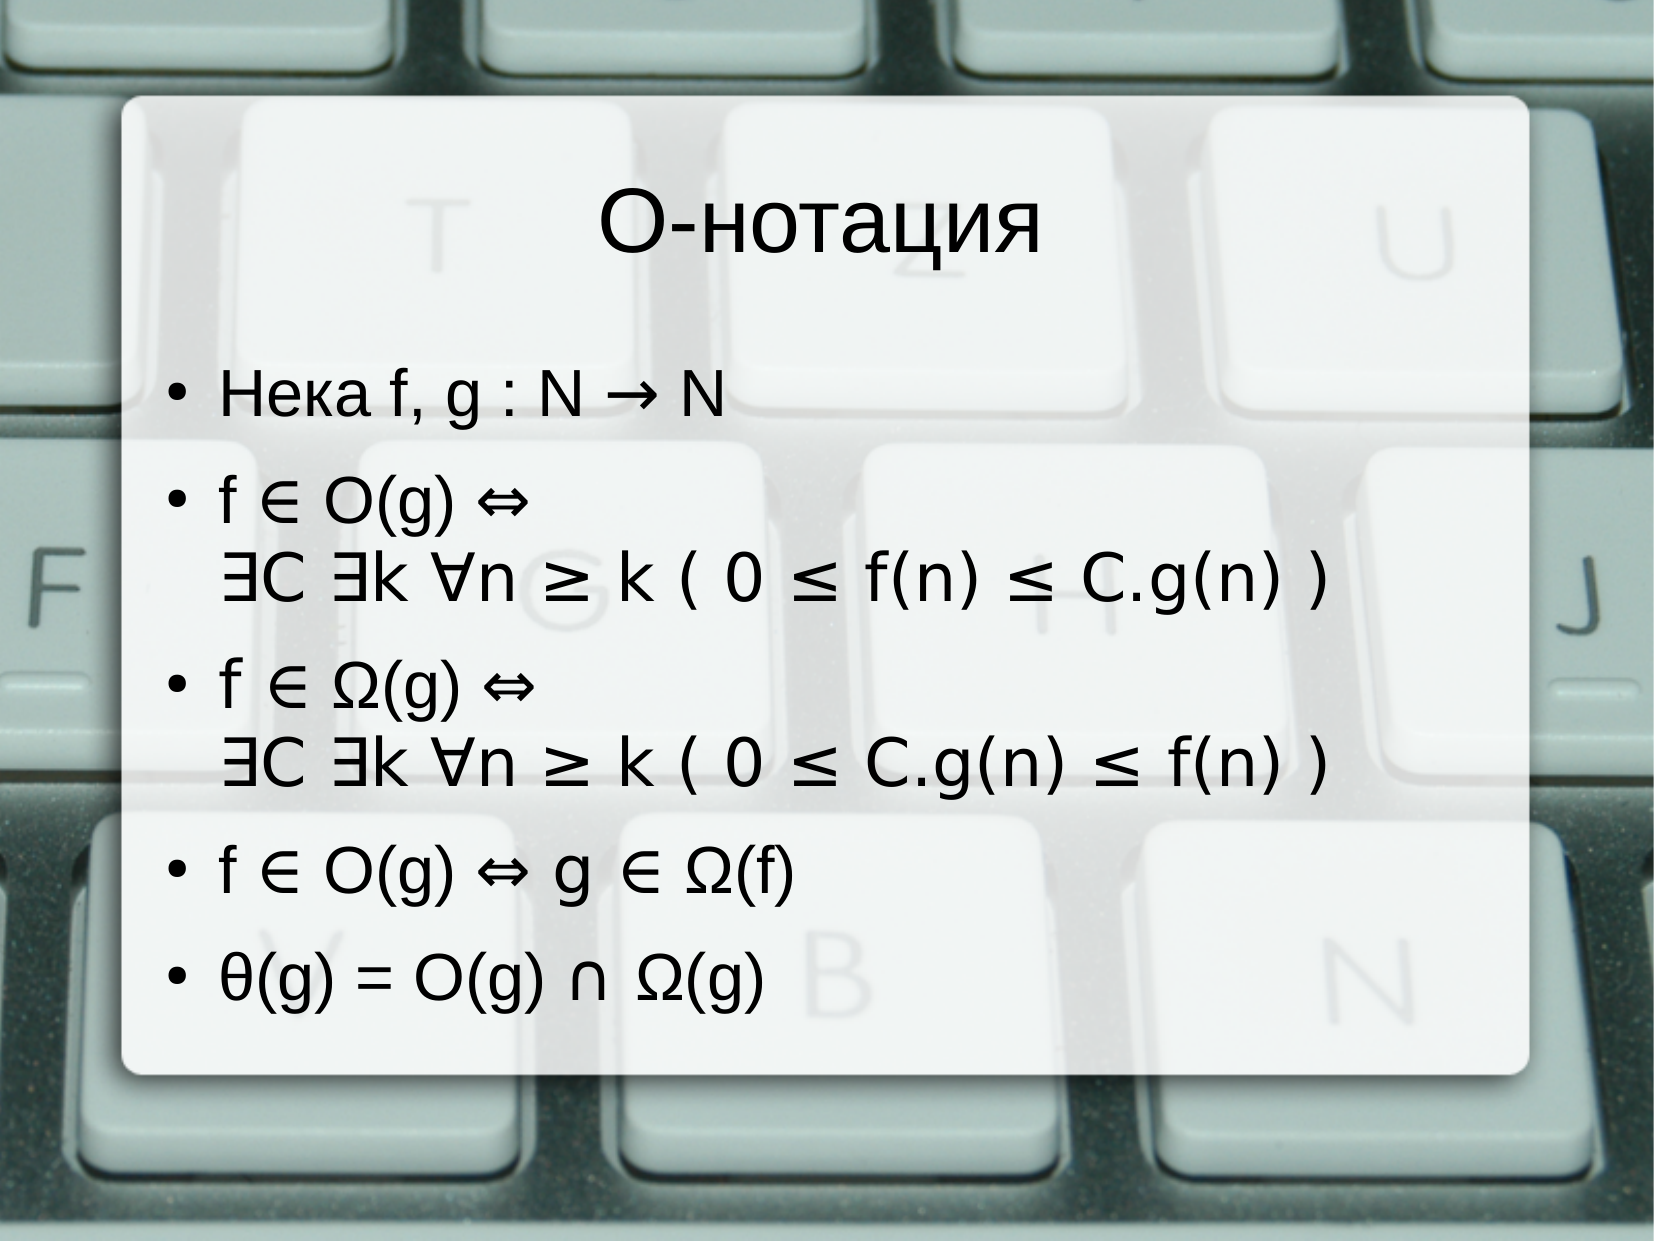

# О-нотация
Нека f, g : N → N
f ∈ O(g) ⇔
∃C ∃k ∀n ≥ k ( 0 ≤ f(n) ≤ C.g(n) )
f ∈ Ω(g) ⇔
∃C ∃k ∀n ≥ k ( 0 ≤ C.g(n) ≤ f(n) )
f ∈ O(g) ⇔ g ∈ Ω(f)
θ(g) = O(g) ∩ Ω(g)